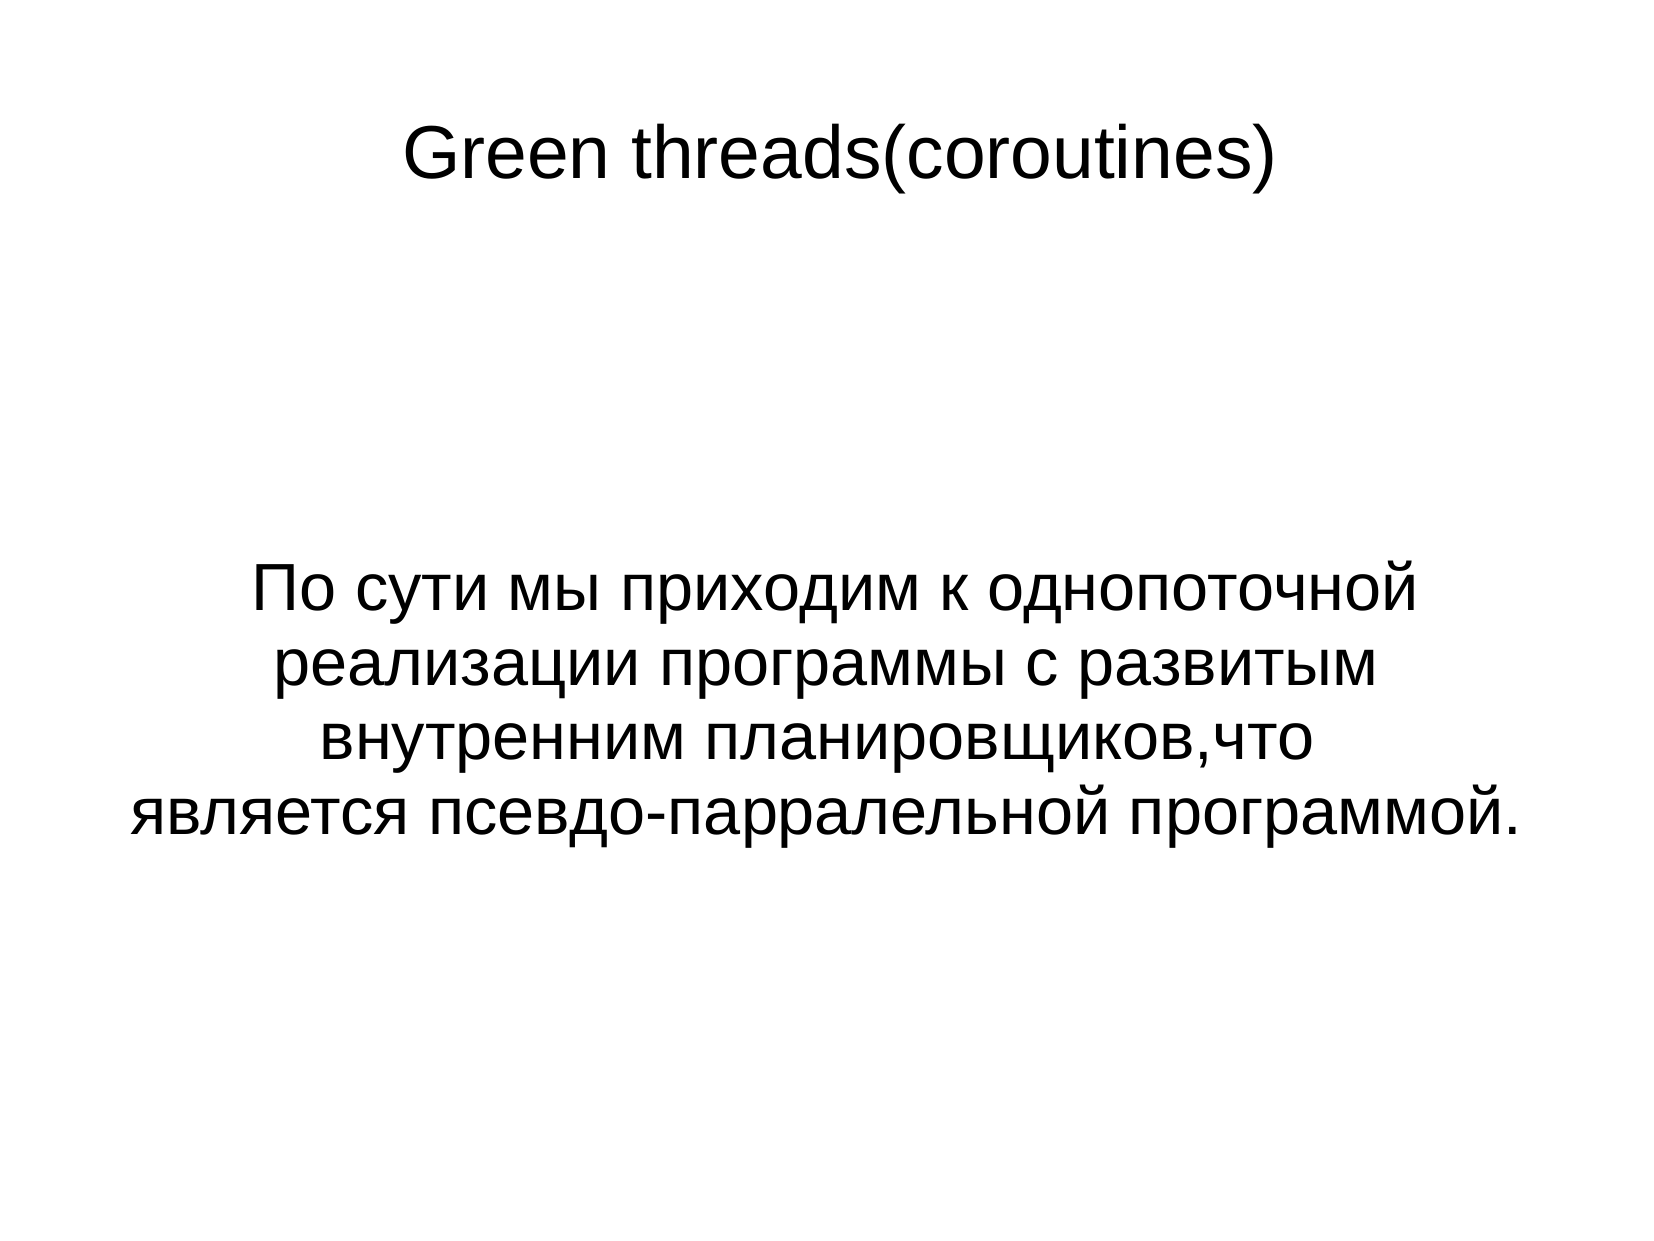

# Green threads(coroutines)
 По сути мы приходим к однопоточной реализации программы с развитым внутренним планировщиков,что
является псевдо-парралельной программой.